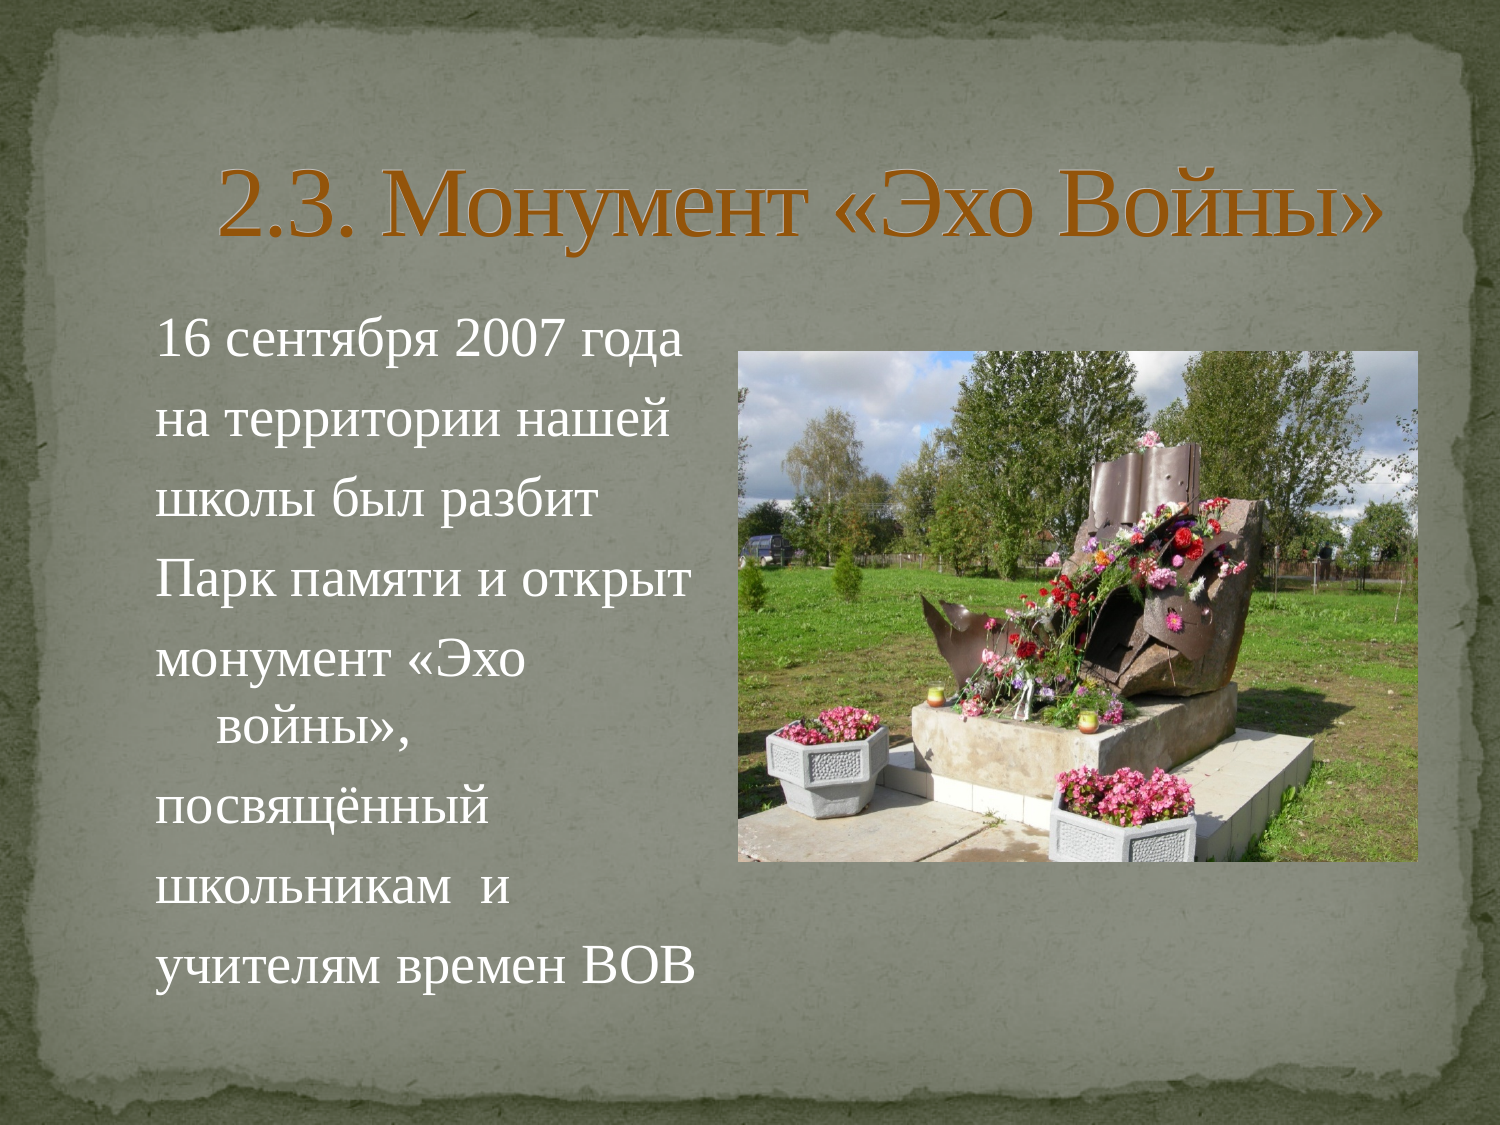

2.3. Монумент «Эхо Войны»
# 16 сентября 2007 года
на территории нашей
школы был разбит
Парк памяти и открыт
монумент «Эхо войны»,
посвящённый
школьникам и
учителям времен ВОВ